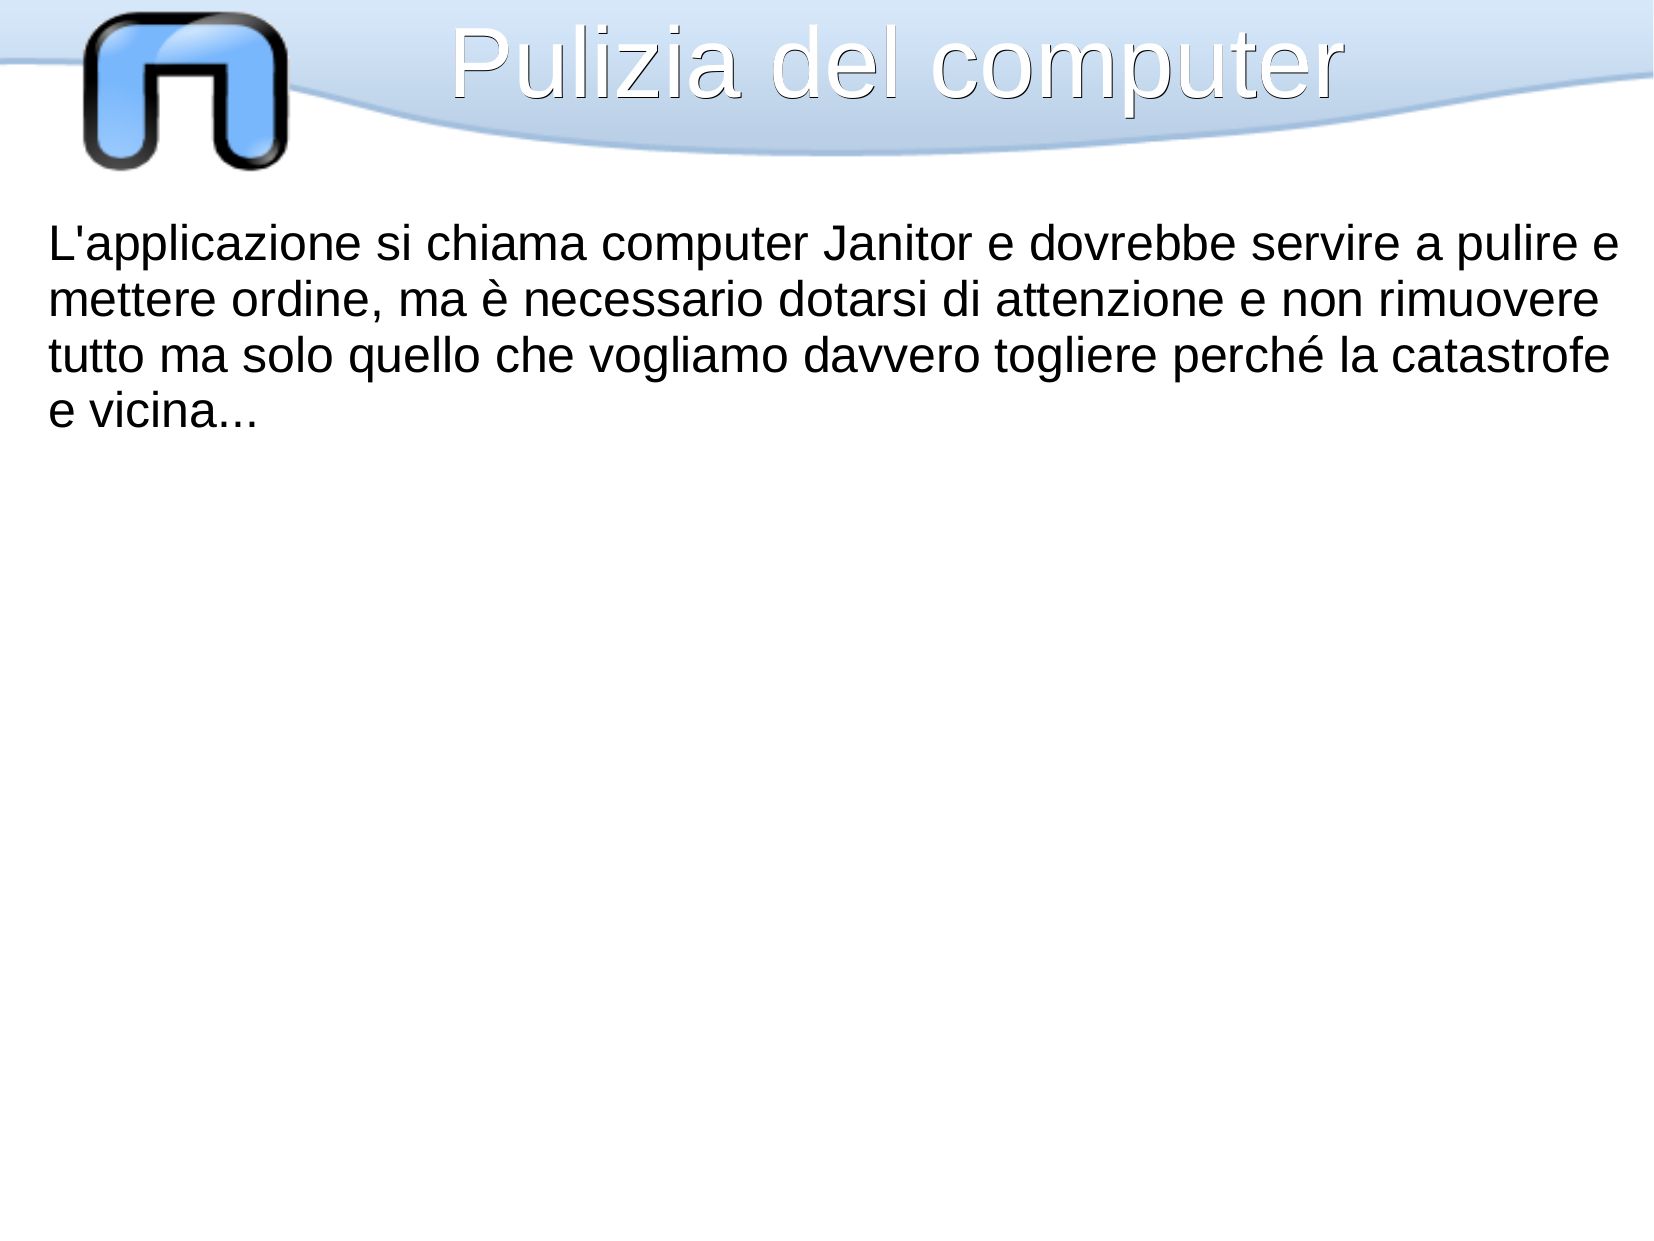

Pulizia del computer
# L'applicazione si chiama computer Janitor e dovrebbe servire a pulire e mettere ordine, ma è necessario dotarsi di attenzione e non rimuovere tutto ma solo quello che vogliamo davvero togliere perché la catastrofe e vicina...